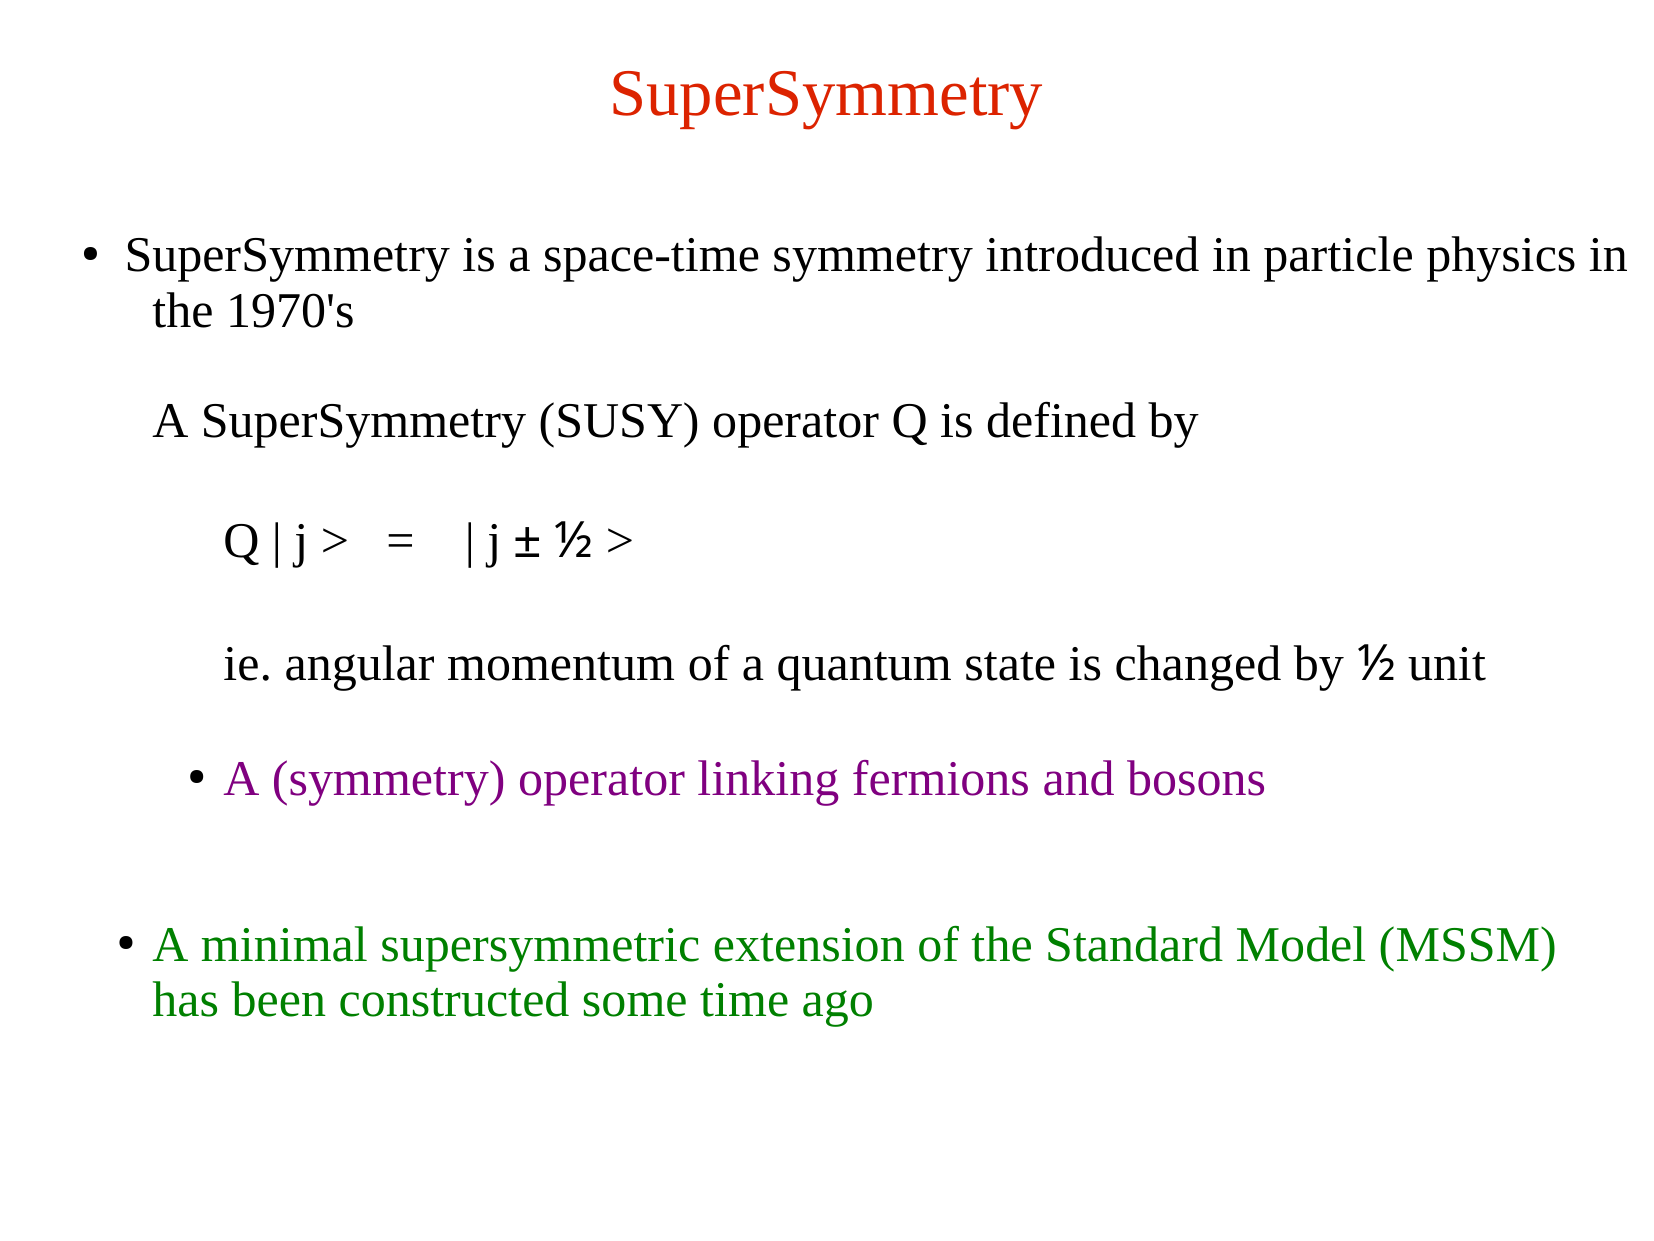

# SuperSymmetry
 SuperSymmetry is a space-time symmetry introduced in particle physics in
the 1970's
A SuperSymmetry (SUSY) operator Q is defined by
Q | j > = | j ± ½ >
ie. angular momentum of a quantum state is changed by ½ unit
A (symmetry) operator linking fermions and bosons
A minimal supersymmetric extension of the Standard Model (MSSM)
has been constructed some time ago